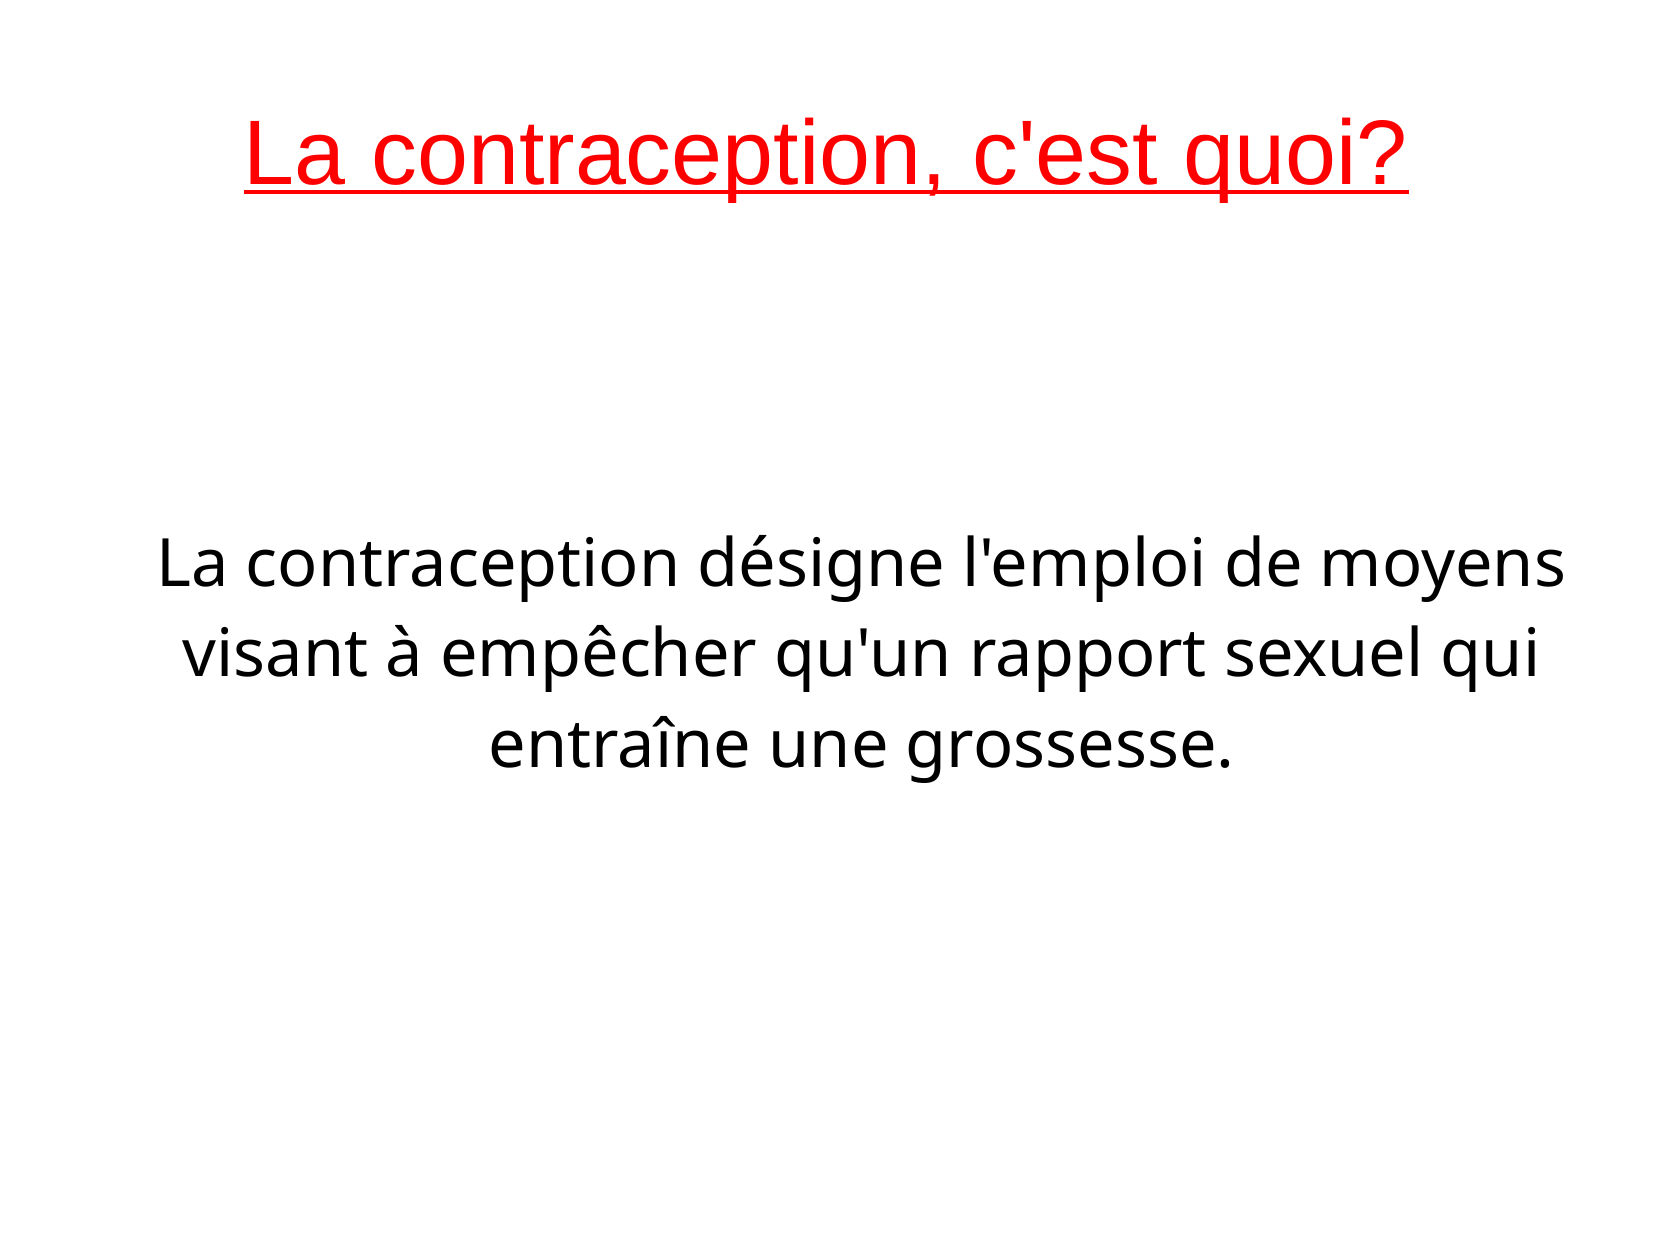

# La contraception, c'est quoi?
La contraception désigne l'emploi de moyens visant à empêcher qu'un rapport sexuel qui entraîne une grossesse.